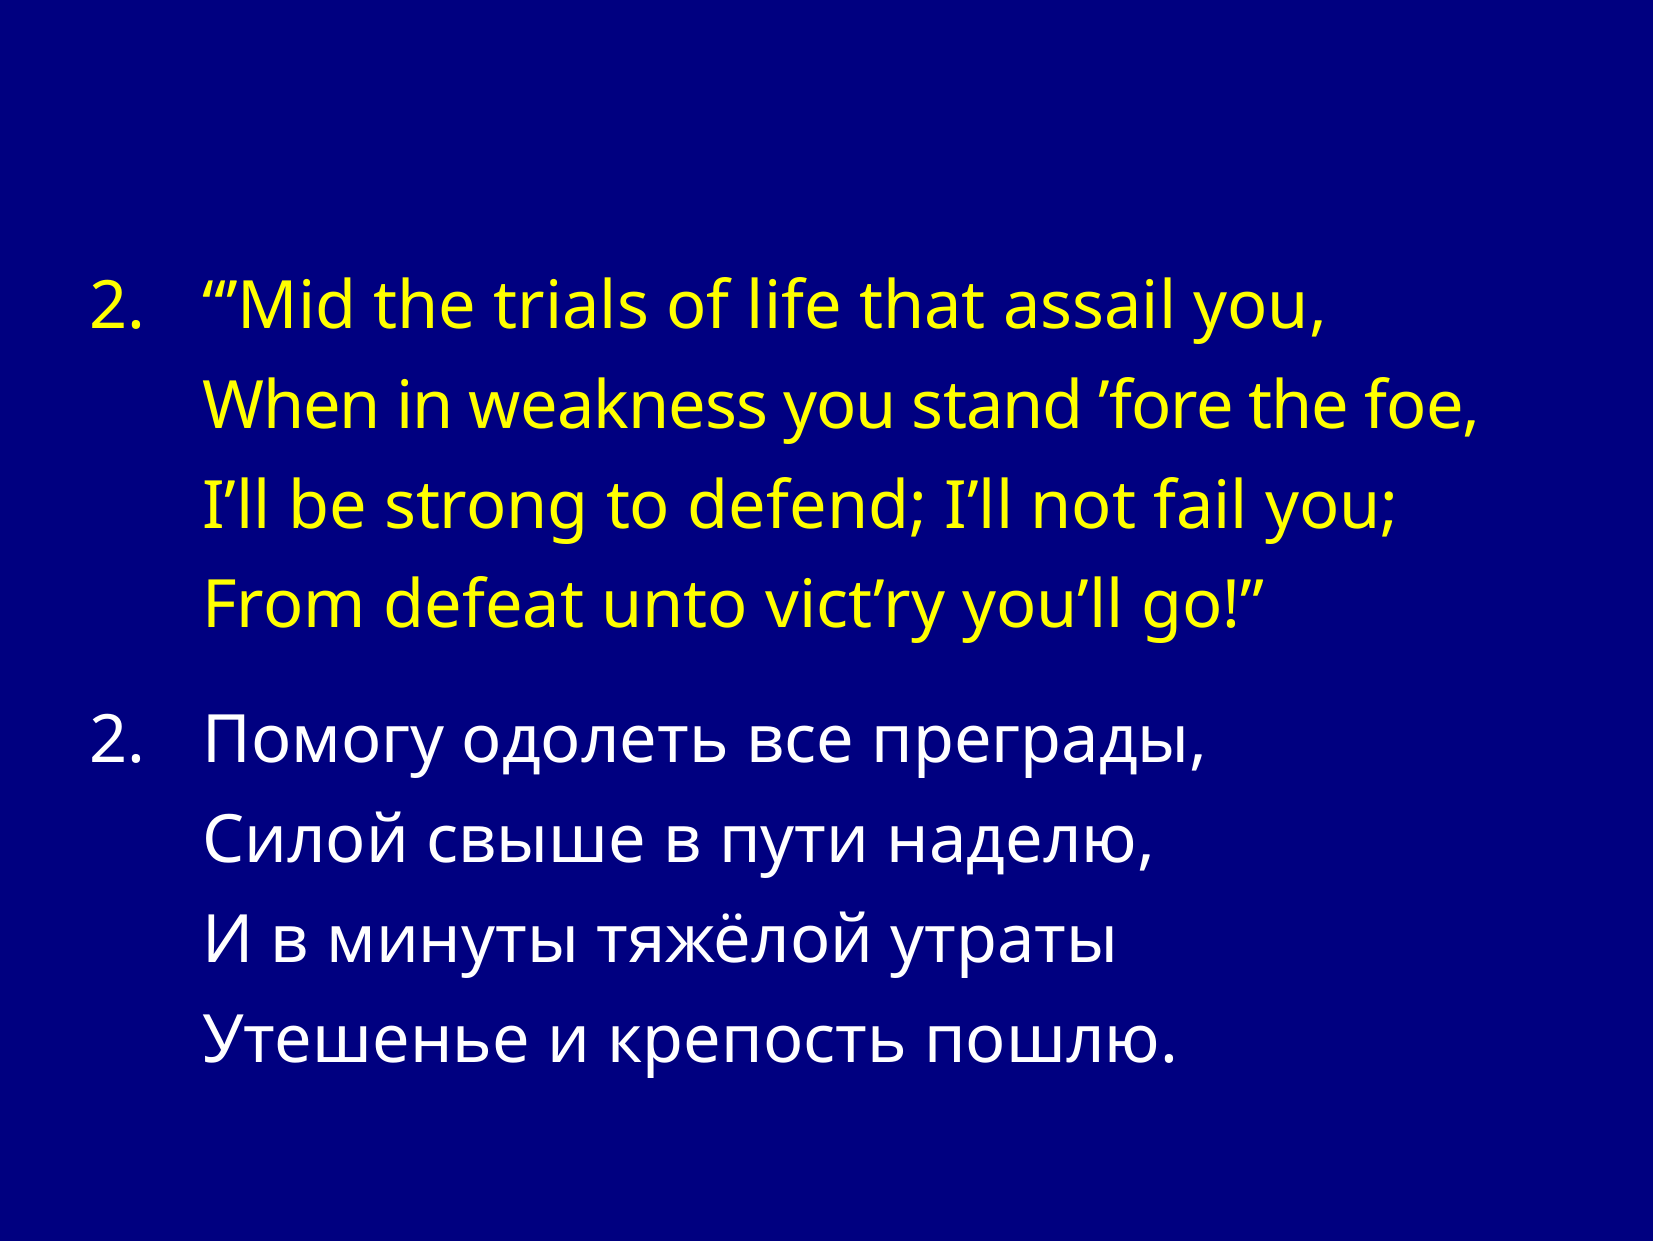

2.	“’Mid the trials of life that assail you,
	When in weakness you stand ’fore the foe,
	I’ll be strong to defend; I’ll not fail you;
	From defeat unto vict’ry you’ll go!”
2.	Помогу одолеть все преграды,
	Силой свыше в пути наделю,
	И в минуты тяжёлой утраты
	Утешенье и крепость пошлю.